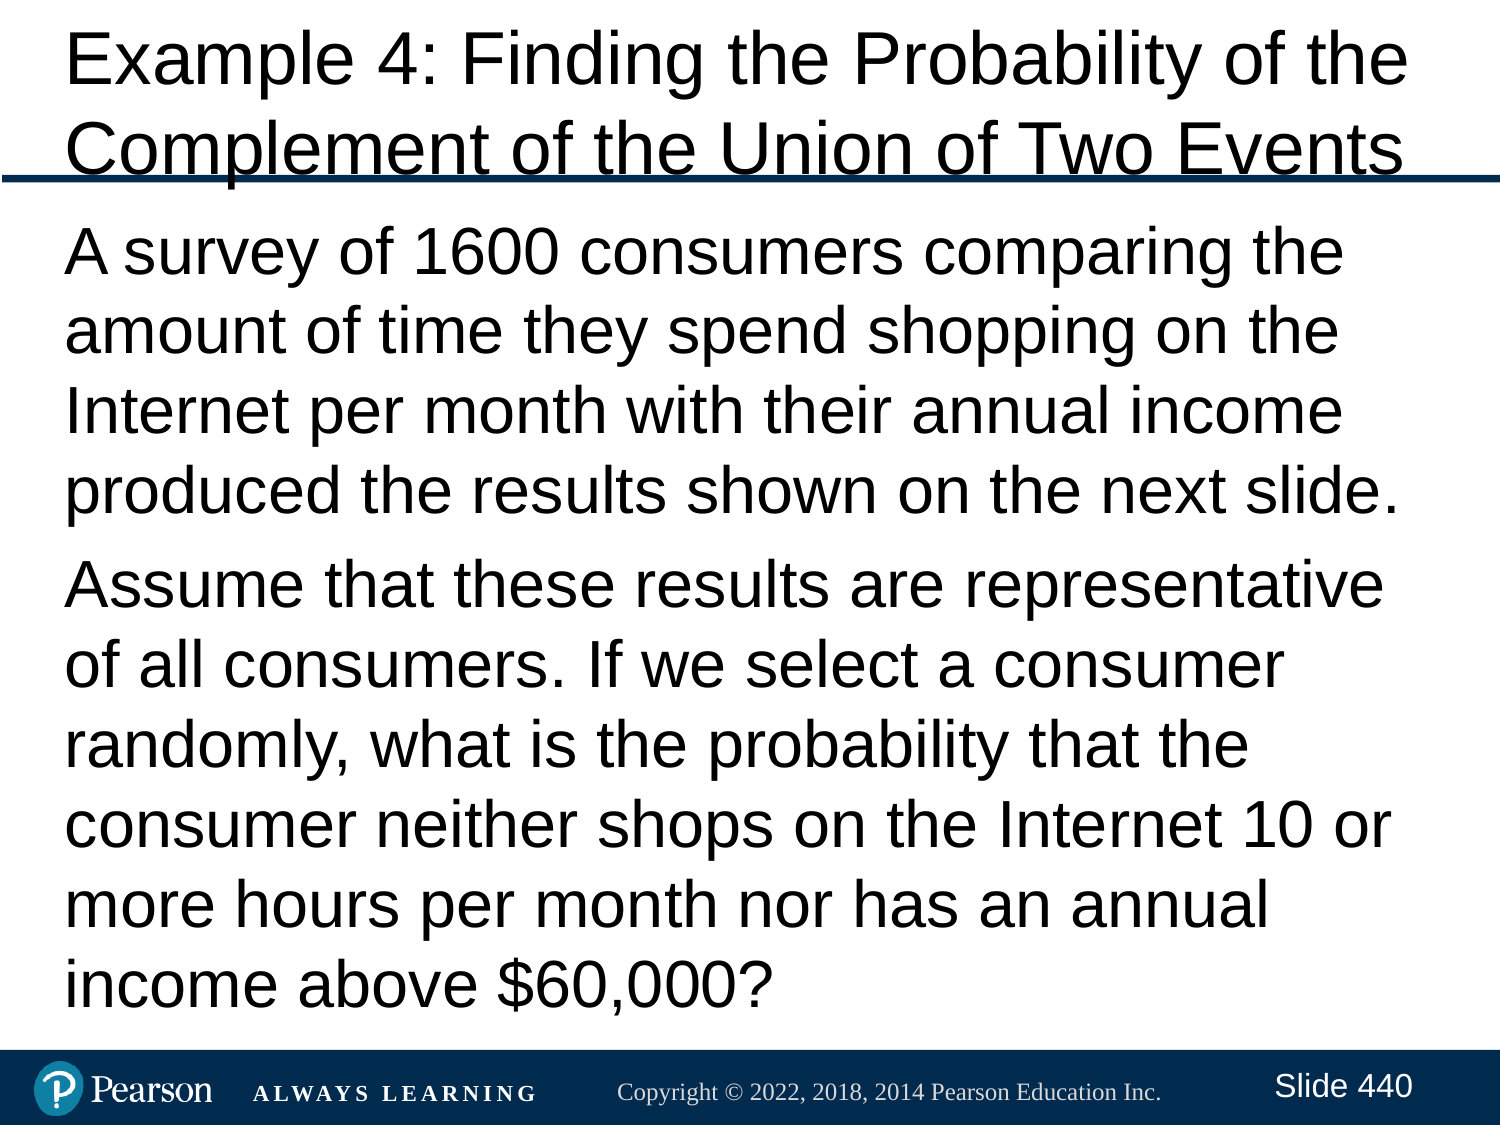

# Example 4: Finding the Probability of the Complement of the Union of Two Events
A survey of 1600 consumers comparing the amount of time they spend shopping on the Internet per month with their annual income produced the results shown on the next slide.
Assume that these results are representative of all consumers. If we select a consumer randomly, what is the probability that the consumer neither shops on the Internet 10 or more hours per month nor has an annual income above $60,000?